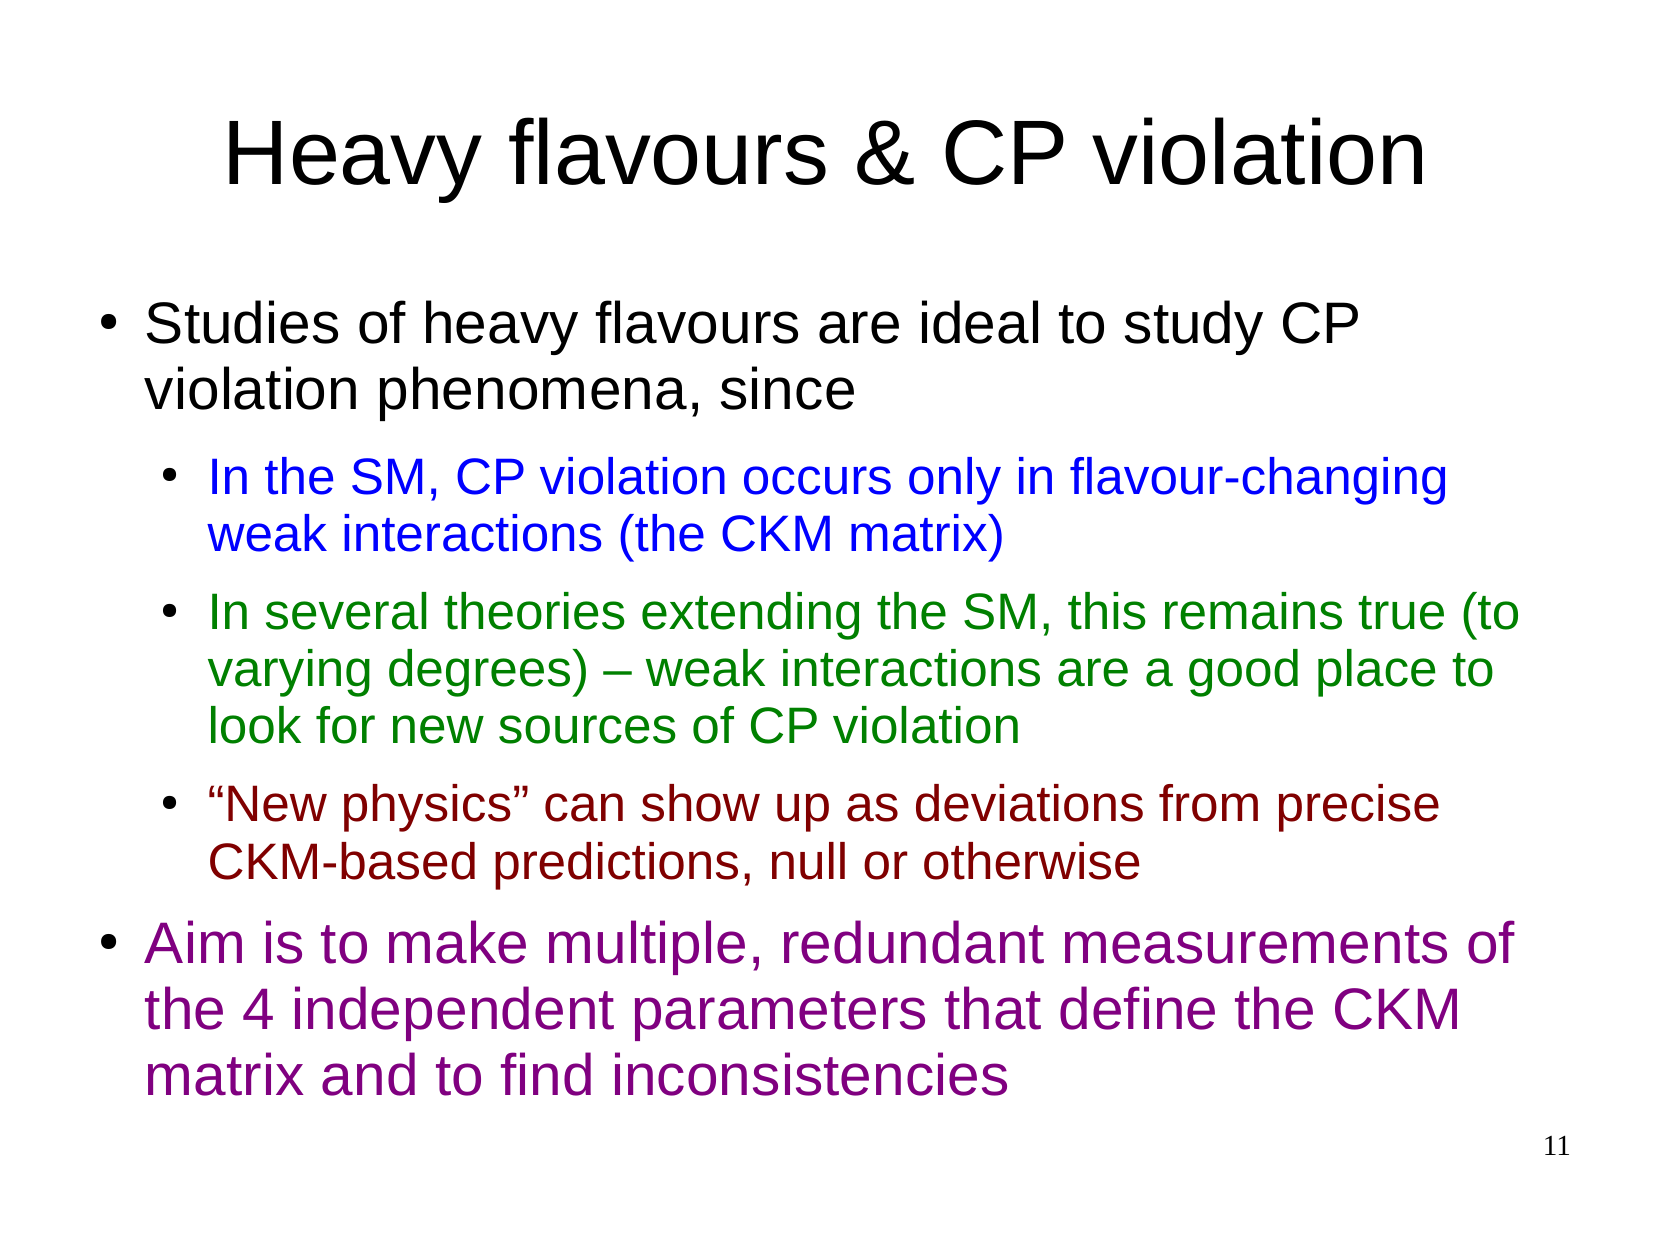

# Heavy flavours & CP violation
Studies of heavy flavours are ideal to study CP violation phenomena, since
In the SM, CP violation occurs only in flavour-changing weak interactions (the CKM matrix)
In several theories extending the SM, this remains true (to varying degrees) – weak interactions are a good place to look for new sources of CP violation
“New physics” can show up as deviations from precise CKM-based predictions, null or otherwise
Aim is to make multiple, redundant measurements of the 4 independent parameters that define the CKM matrix and to find inconsistencies
11